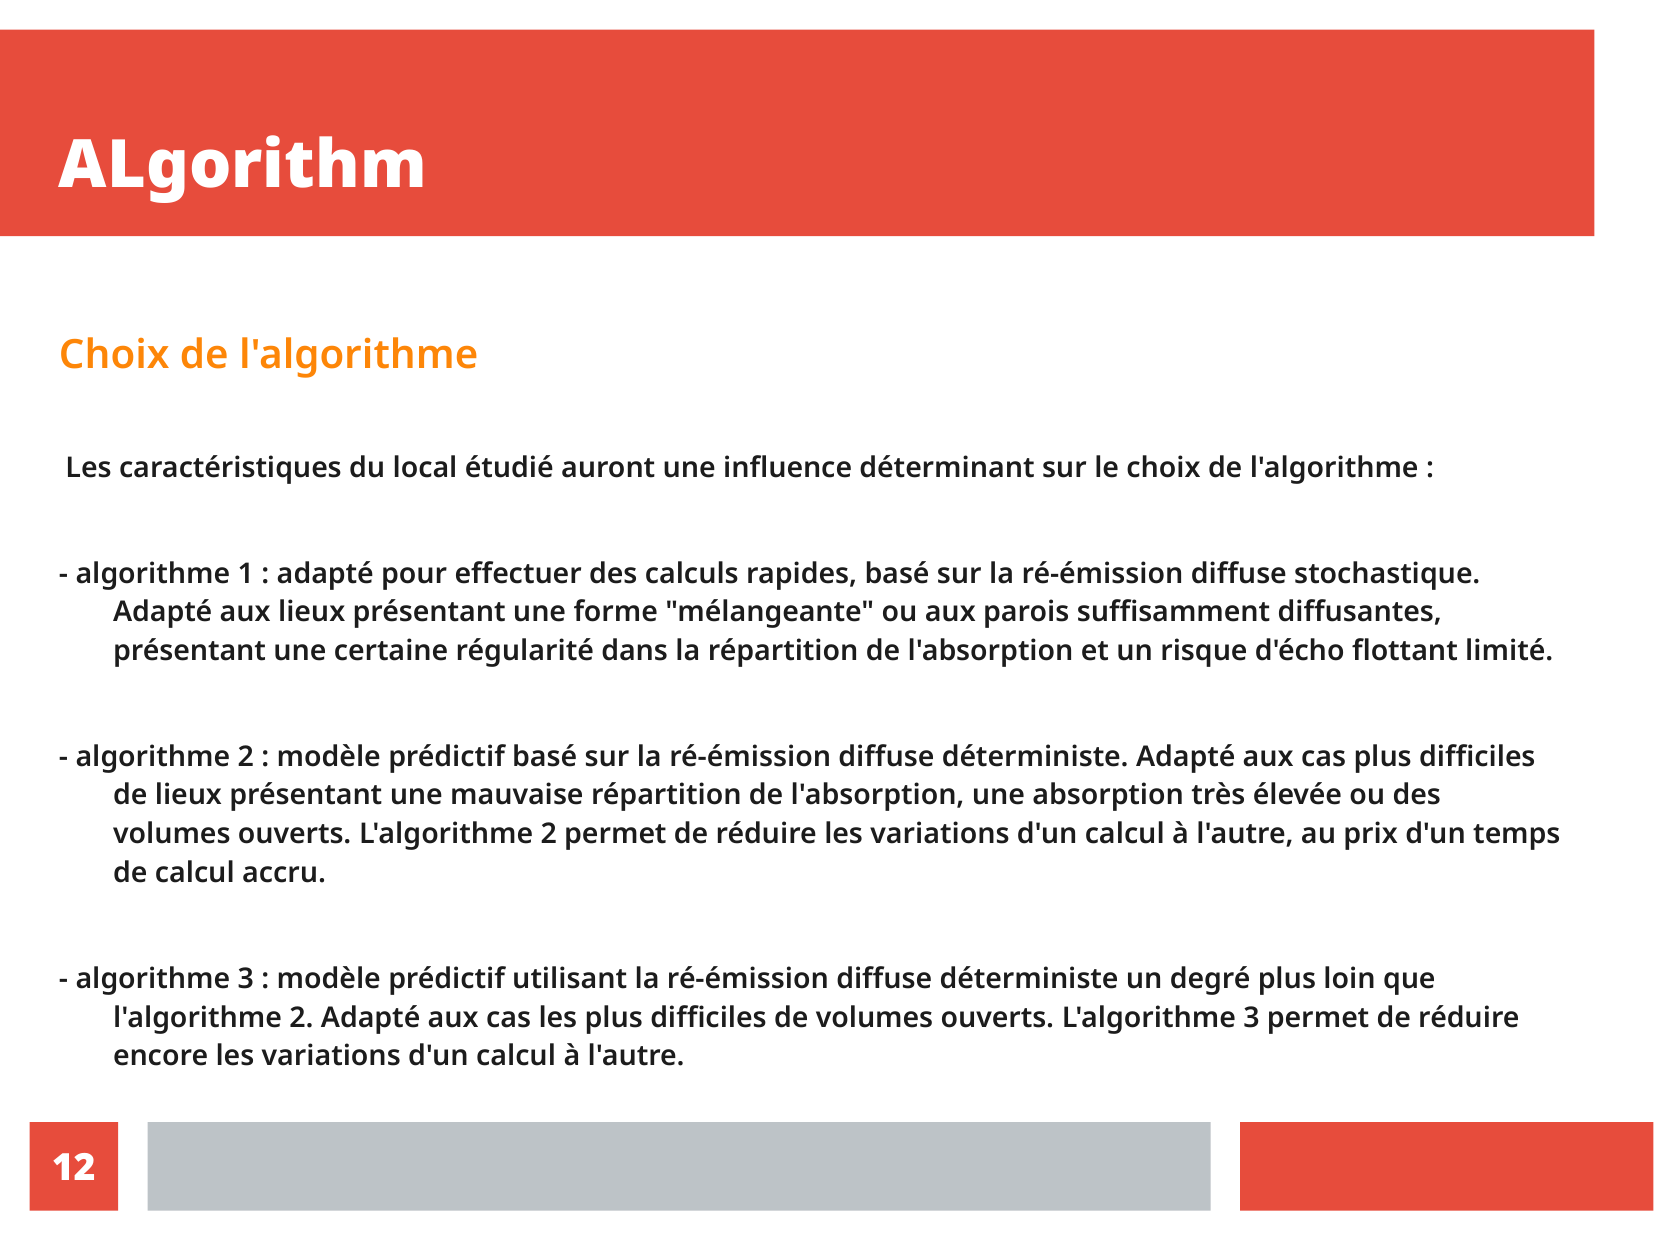

# ALgorithm
Choix de l'algorithme
 Les caractéristiques du local étudié auront une influence déterminant sur le choix de l'algorithme :
- algorithme 1 : adapté pour effectuer des calculs rapides, basé sur la ré-émission diffuse stochastique. Adapté aux lieux présentant une forme "mélangeante" ou aux parois suffisamment diffusantes, présentant une certaine régularité dans la répartition de l'absorption et un risque d'écho flottant limité.
- algorithme 2 : modèle prédictif basé sur la ré-émission diffuse déterministe. Adapté aux cas plus difficiles de lieux présentant une mauvaise répartition de l'absorption, une absorption très élevée ou des volumes ouverts. L'algorithme 2 permet de réduire les variations d'un calcul à l'autre, au prix d'un temps de calcul accru.
- algorithme 3 : modèle prédictif utilisant la ré-émission diffuse déterministe un degré plus loin que l'algorithme 2. Adapté aux cas les plus difficiles de volumes ouverts. L'algorithme 3 permet de réduire encore les variations d'un calcul à l'autre.
12